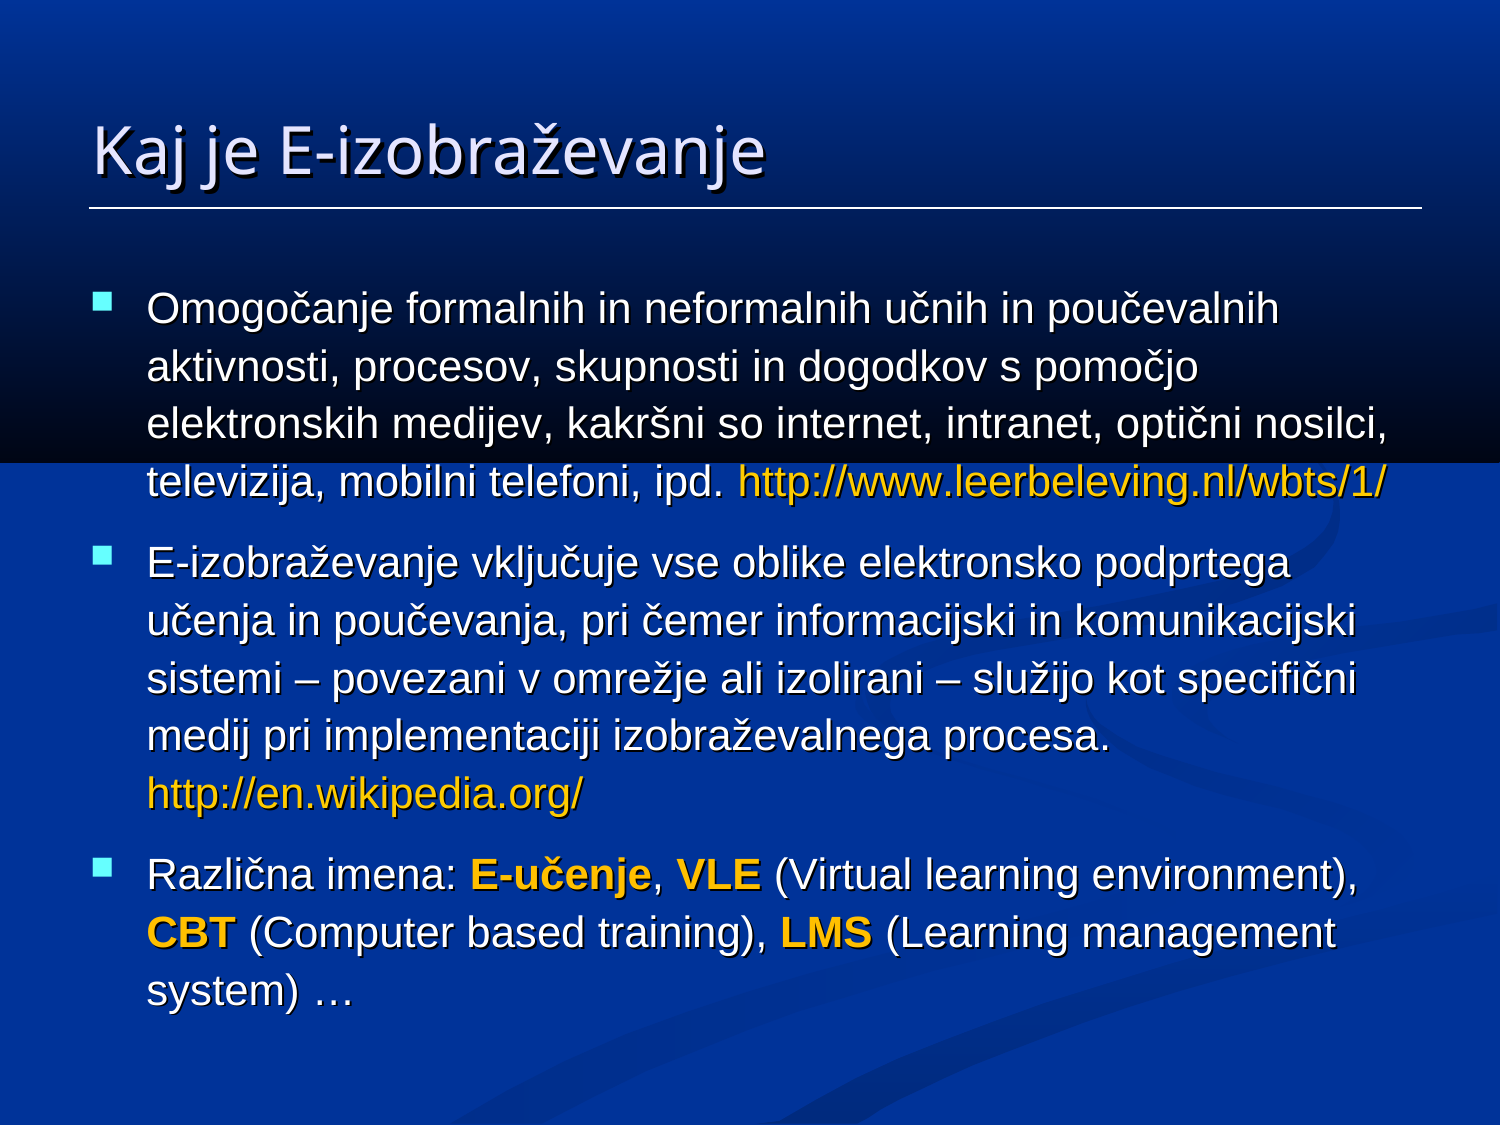

Kaj je E-izobraževanje
# Omogočanje formalnih in neformalnih učnih in poučevalnih aktivnosti, procesov, skupnosti in dogodkov s pomočjo elektronskih medijev, kakršni so internet, intranet, optični nosilci, televizija, mobilni telefoni, ipd. http://www.leerbeleving.nl/wbts/1/
E-izobraževanje vključuje vse oblike elektronsko podprtega učenja in poučevanja, pri čemer informacijski in komunikacijski sistemi – povezani v omrežje ali izolirani – služijo kot specifični medij pri implementaciji izobraževalnega procesa. http://en.wikipedia.org/
Različna imena: E-učenje, VLE (Virtual learning environment), CBT (Computer based training), LMS (Learning management system) …